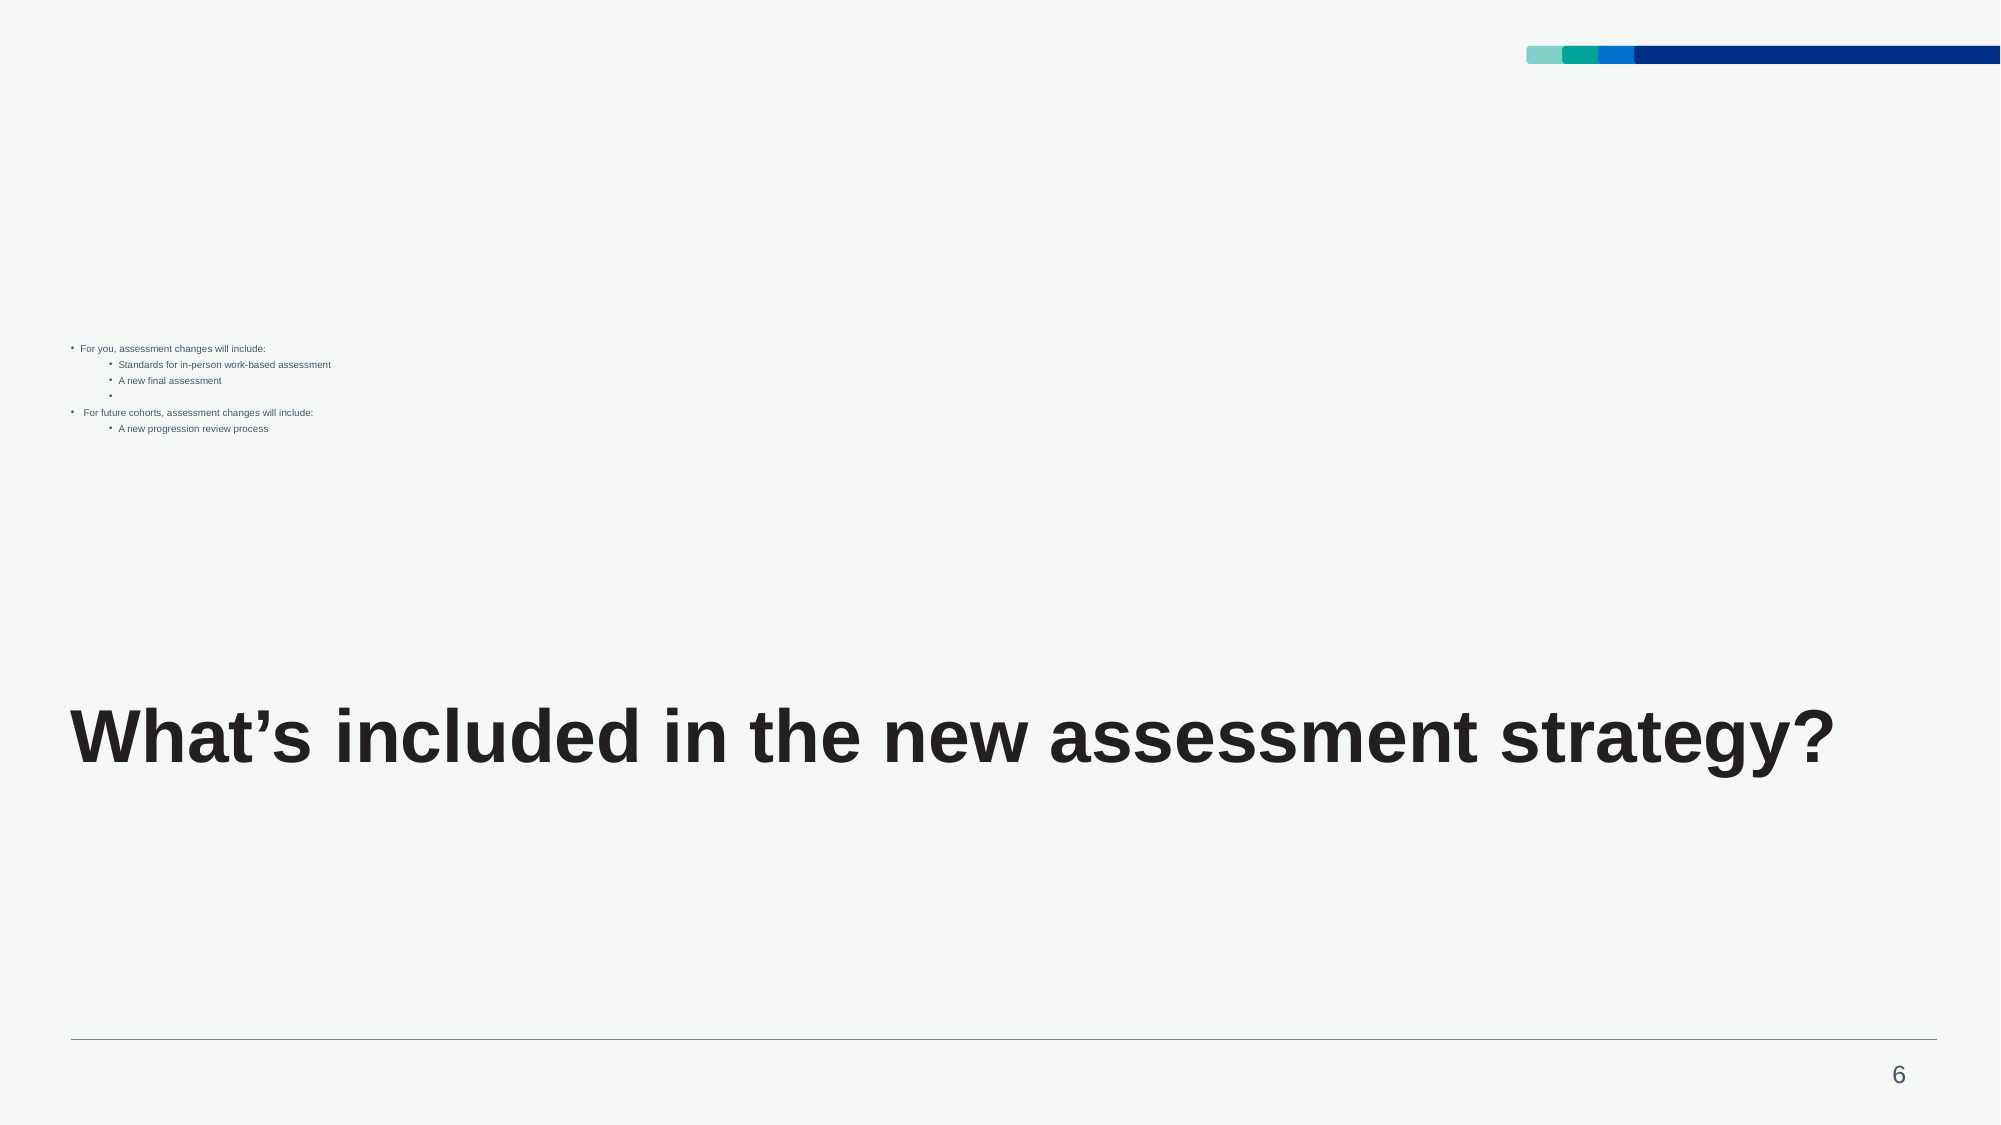

For you, assessment changes will include:
Standards for in-person work-based assessment
A new final assessment
For future cohorts, assessment changes will include:
A new progression review process
# What’s included in the new assessment strategy?